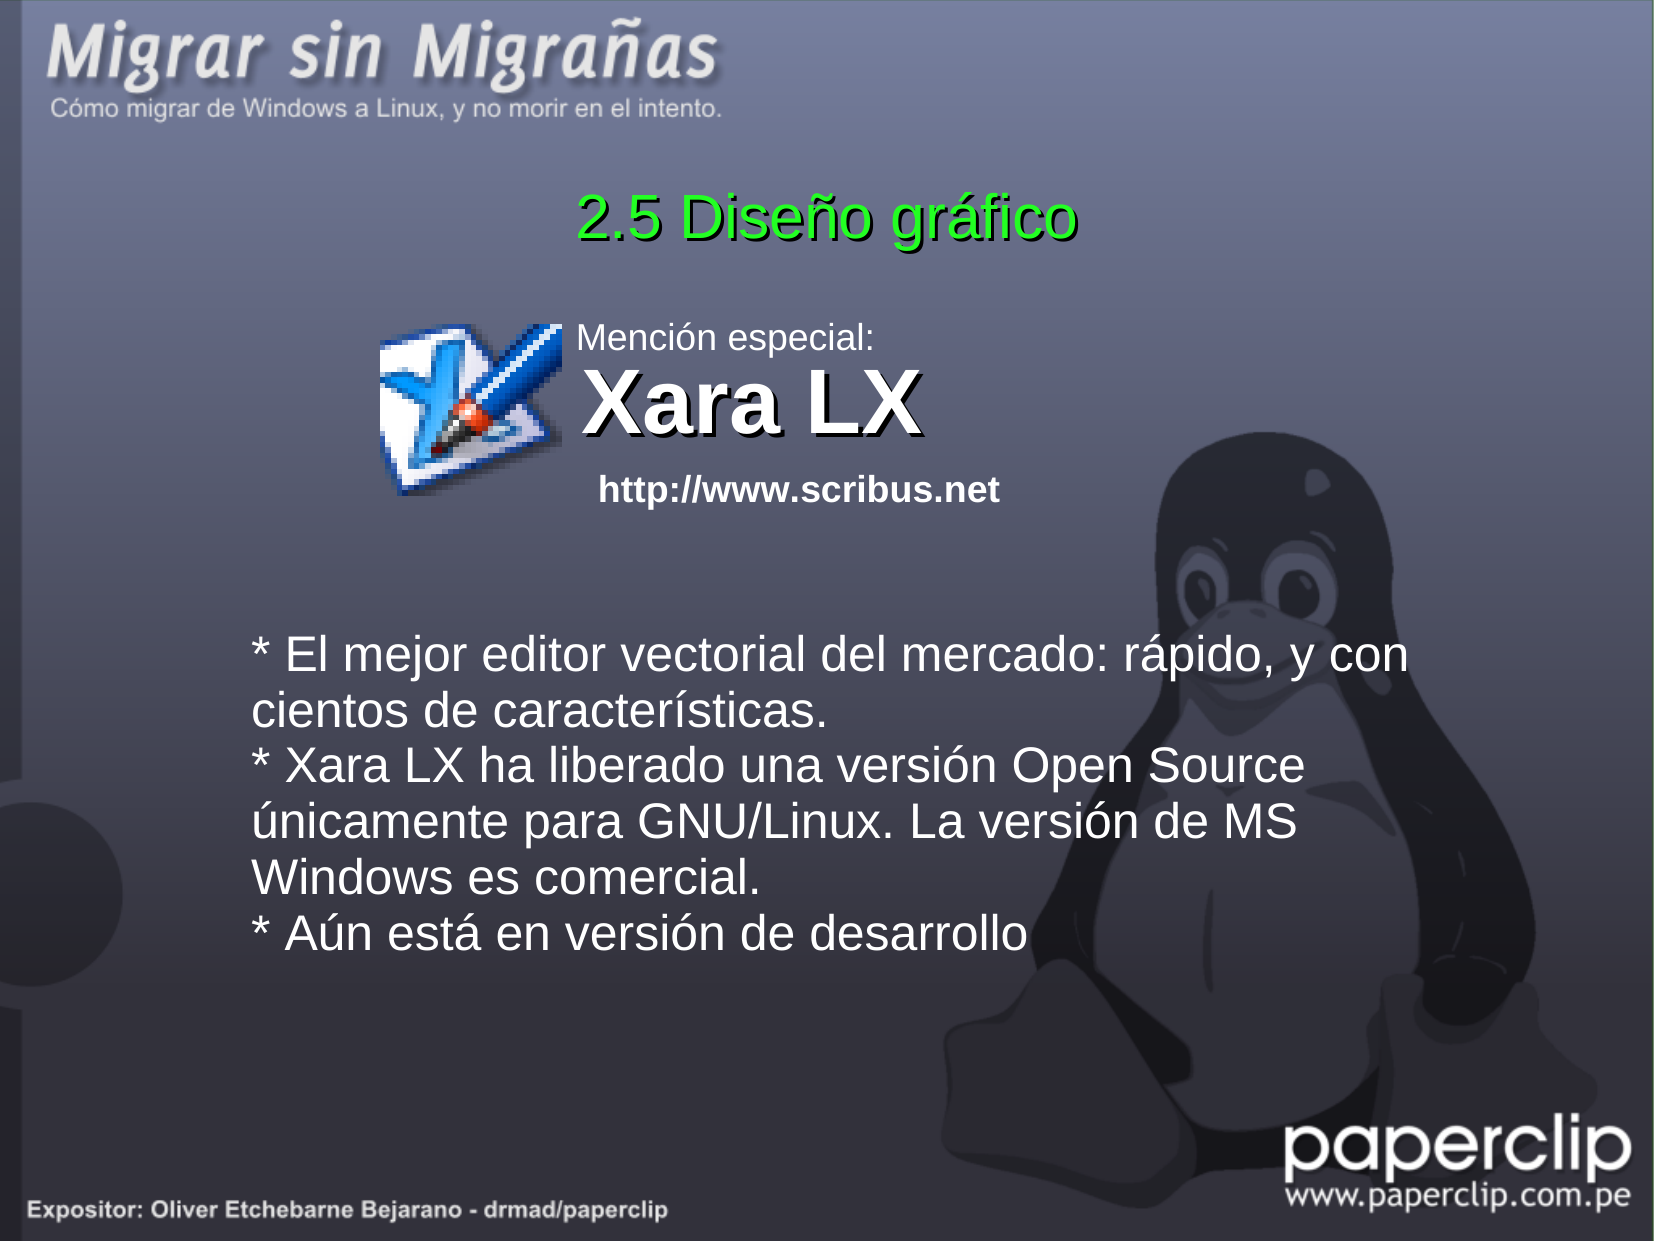

# 2.5 Diseño gráfico
Mención especial:
Xara LX
http://www.scribus.net
* El mejor editor vectorial del mercado: rápido, y con cientos de características.
* Xara LX ha liberado una versión Open Source únicamente para GNU/Linux. La versión de MS Windows es comercial.
* Aún está en versión de desarrollo